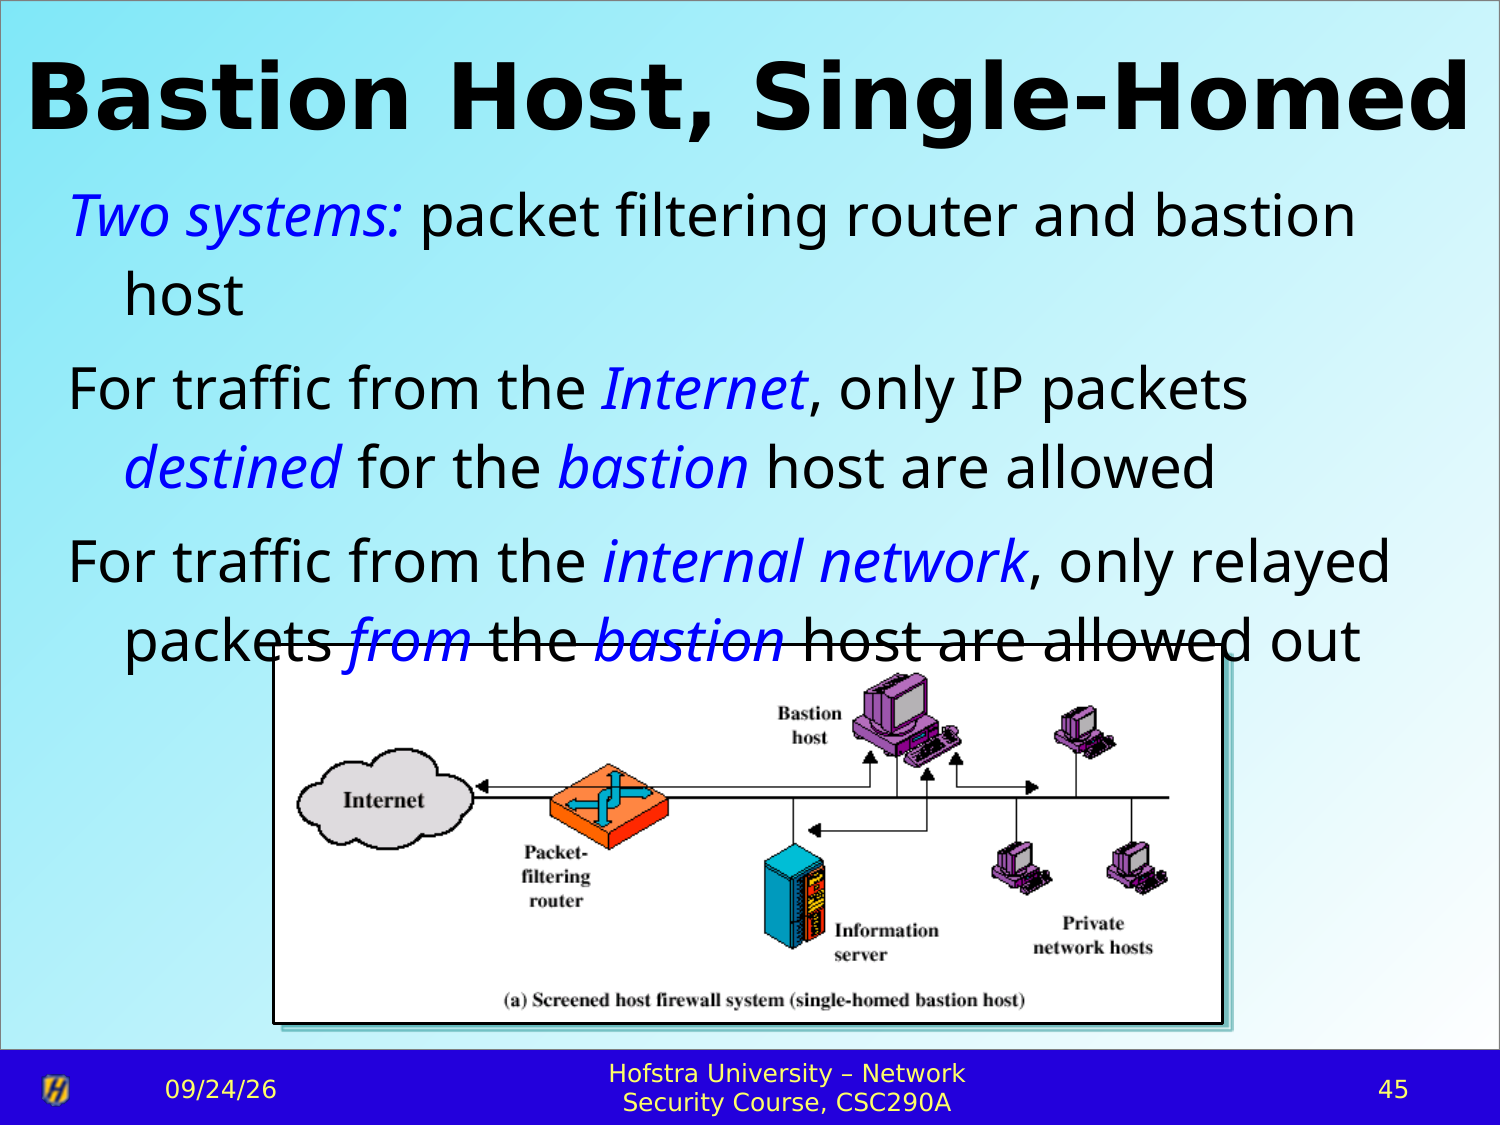

# Bastion Host, Single-Homed
Two systems: packet filtering router and bastion host
For traffic from the Internet, only IP packets destined for the bastion host are allowed
For traffic from the internal network, only relayed packets from the bastion host are allowed out
45